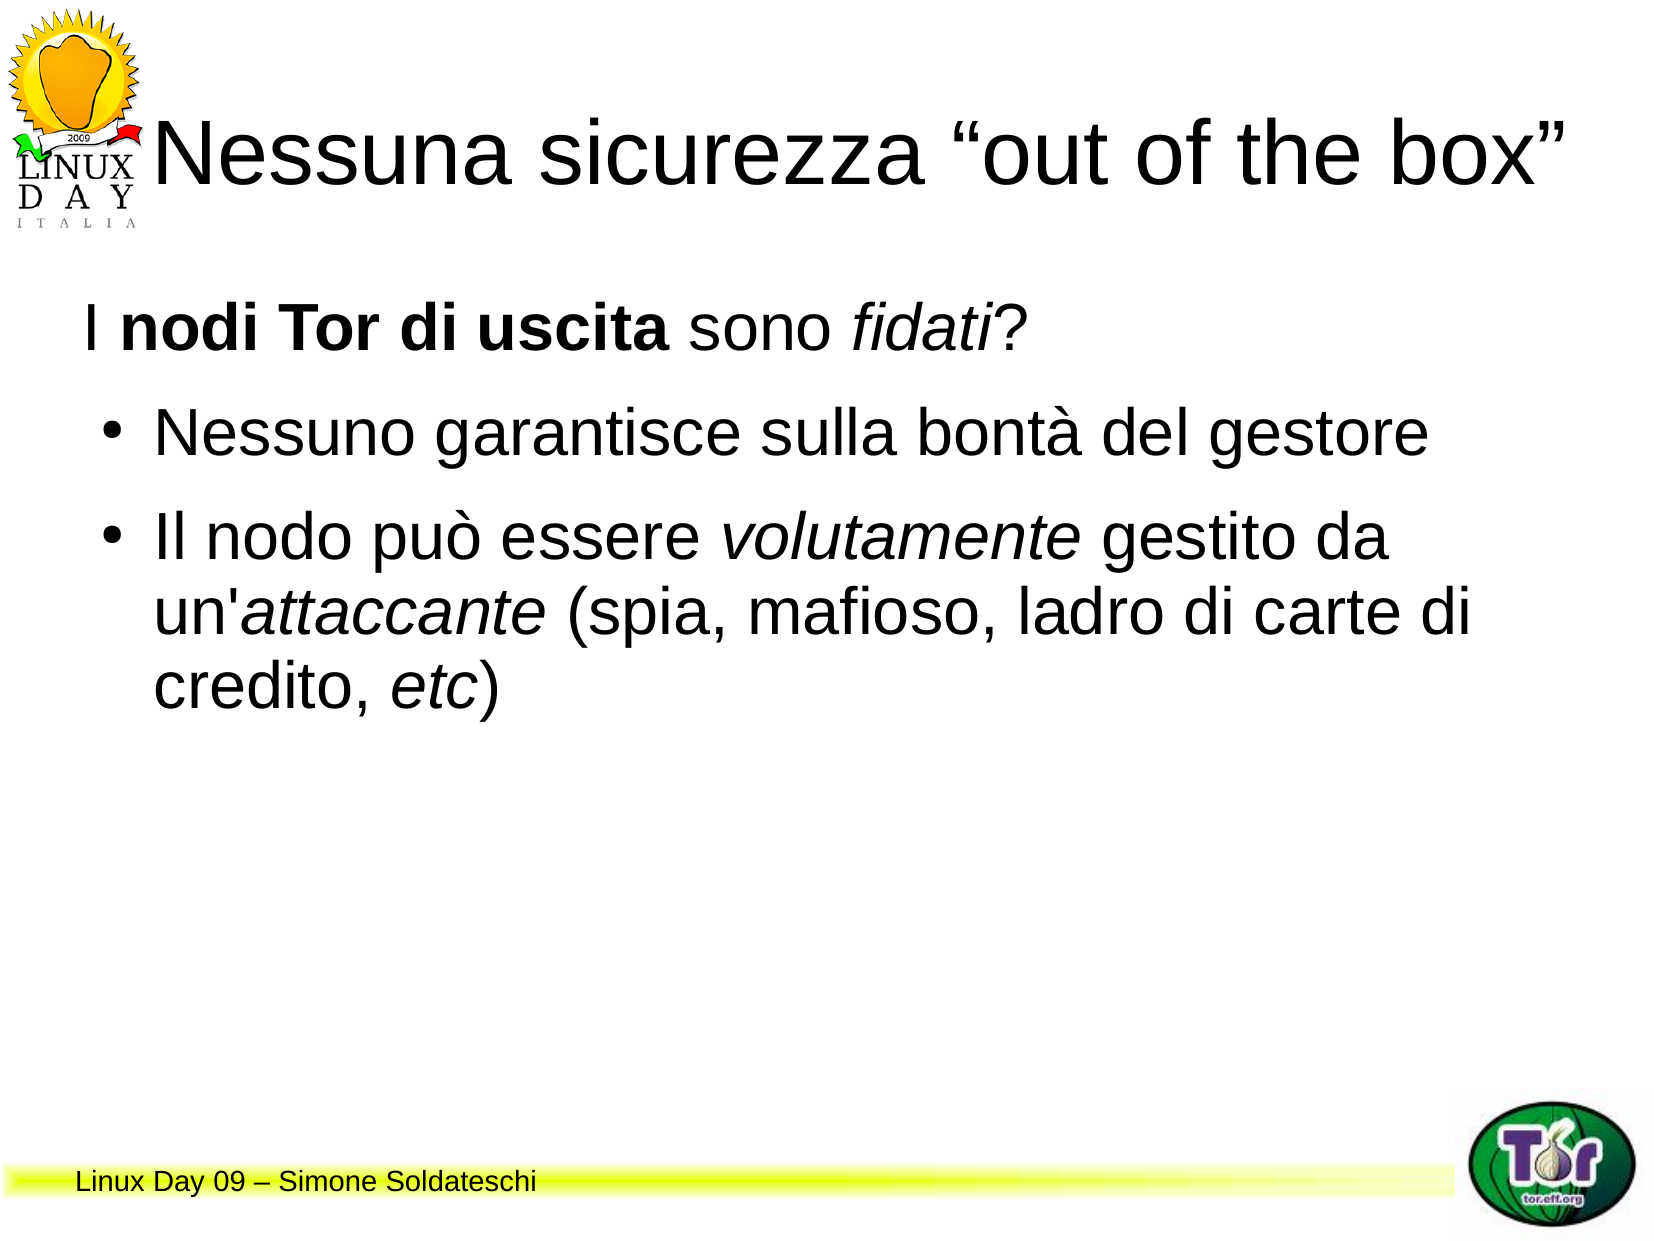

# Nessuna sicurezza “out of the box”
I nodi Tor di uscita sono fidati?
Nessuno garantisce sulla bontà del gestore
Il nodo può essere volutamente gestito da un'attaccante (spia, mafioso, ladro di carte di credito, etc)